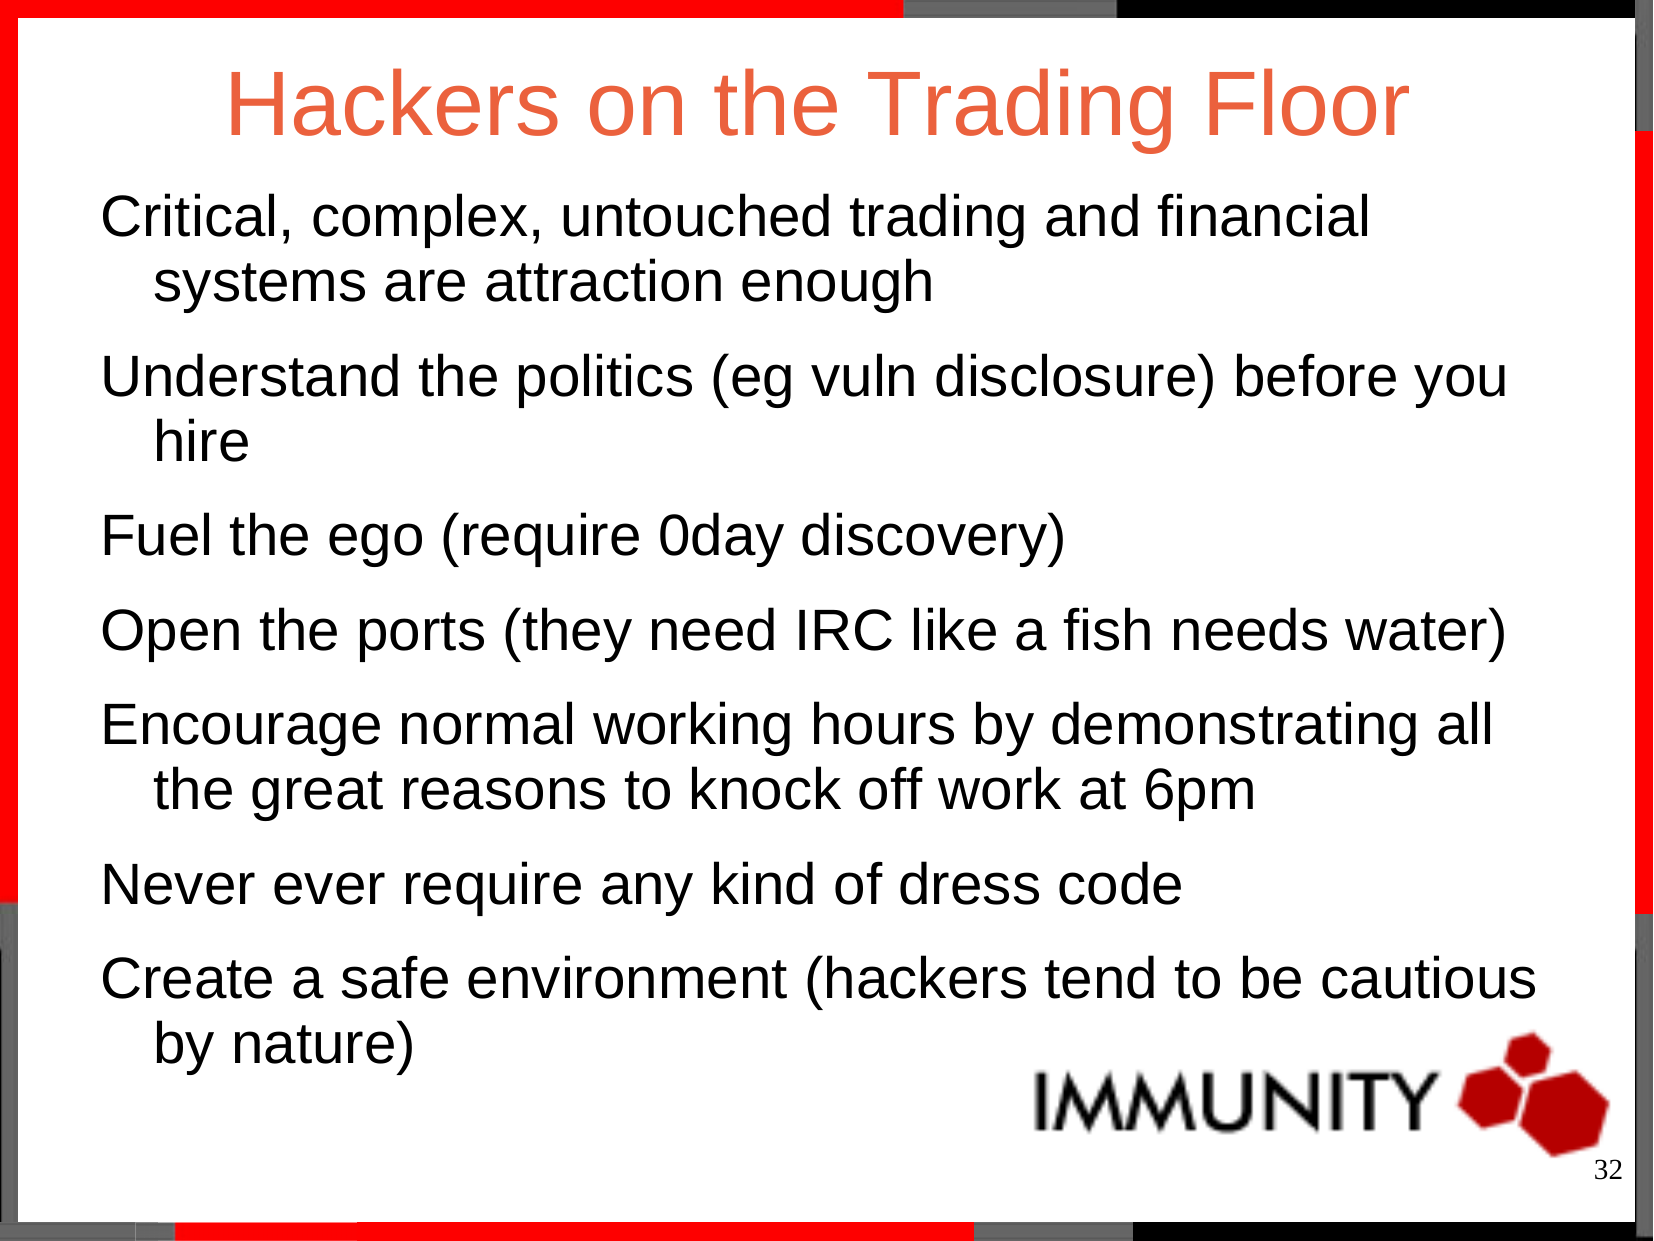

# Hackers on the Trading Floor
Critical, complex, untouched trading and financial systems are attraction enough
Understand the politics (eg vuln disclosure) before you hire
Fuel the ego (require 0day discovery)
Open the ports (they need IRC like a fish needs water)
Encourage normal working hours by demonstrating all the great reasons to knock off work at 6pm
Never ever require any kind of dress code
Create a safe environment (hackers tend to be cautious by nature)